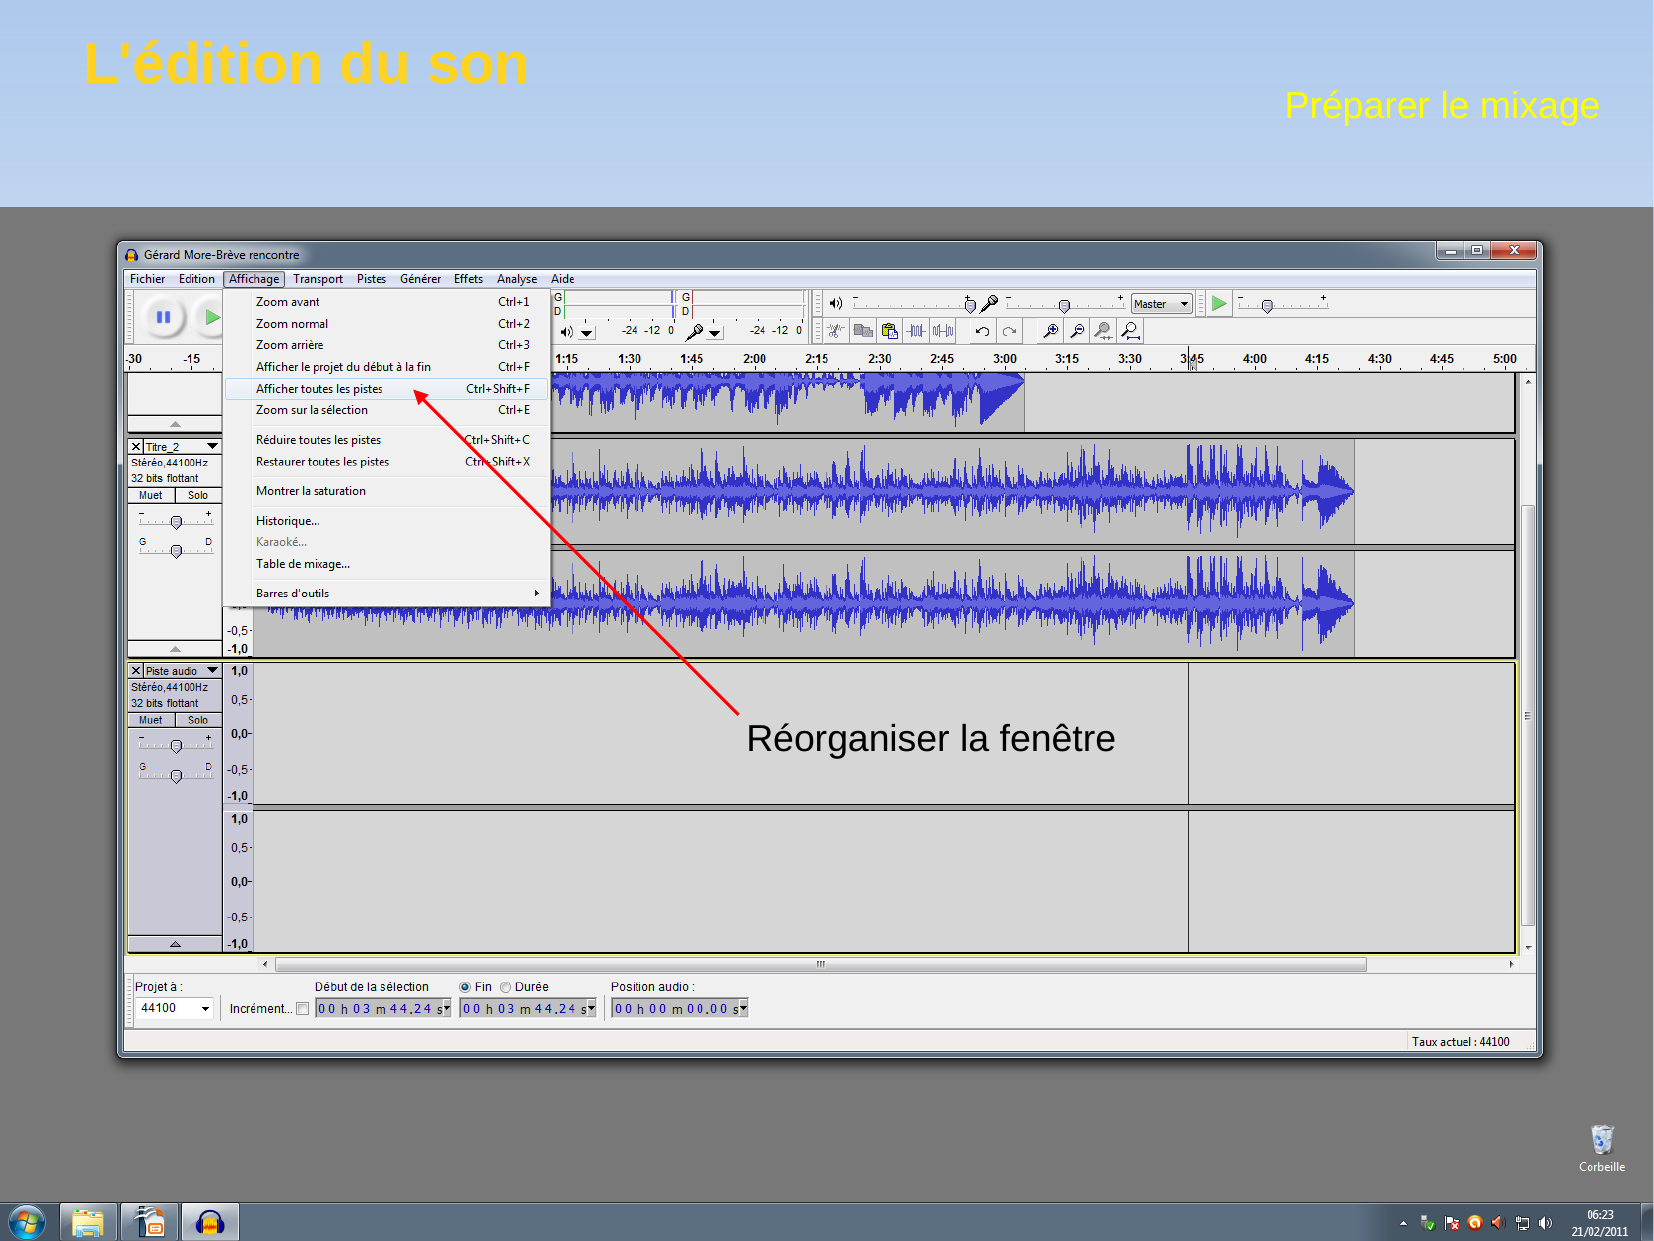

L'édition du son
 Préparer le mixage
#
Réorganiser la fenêtre